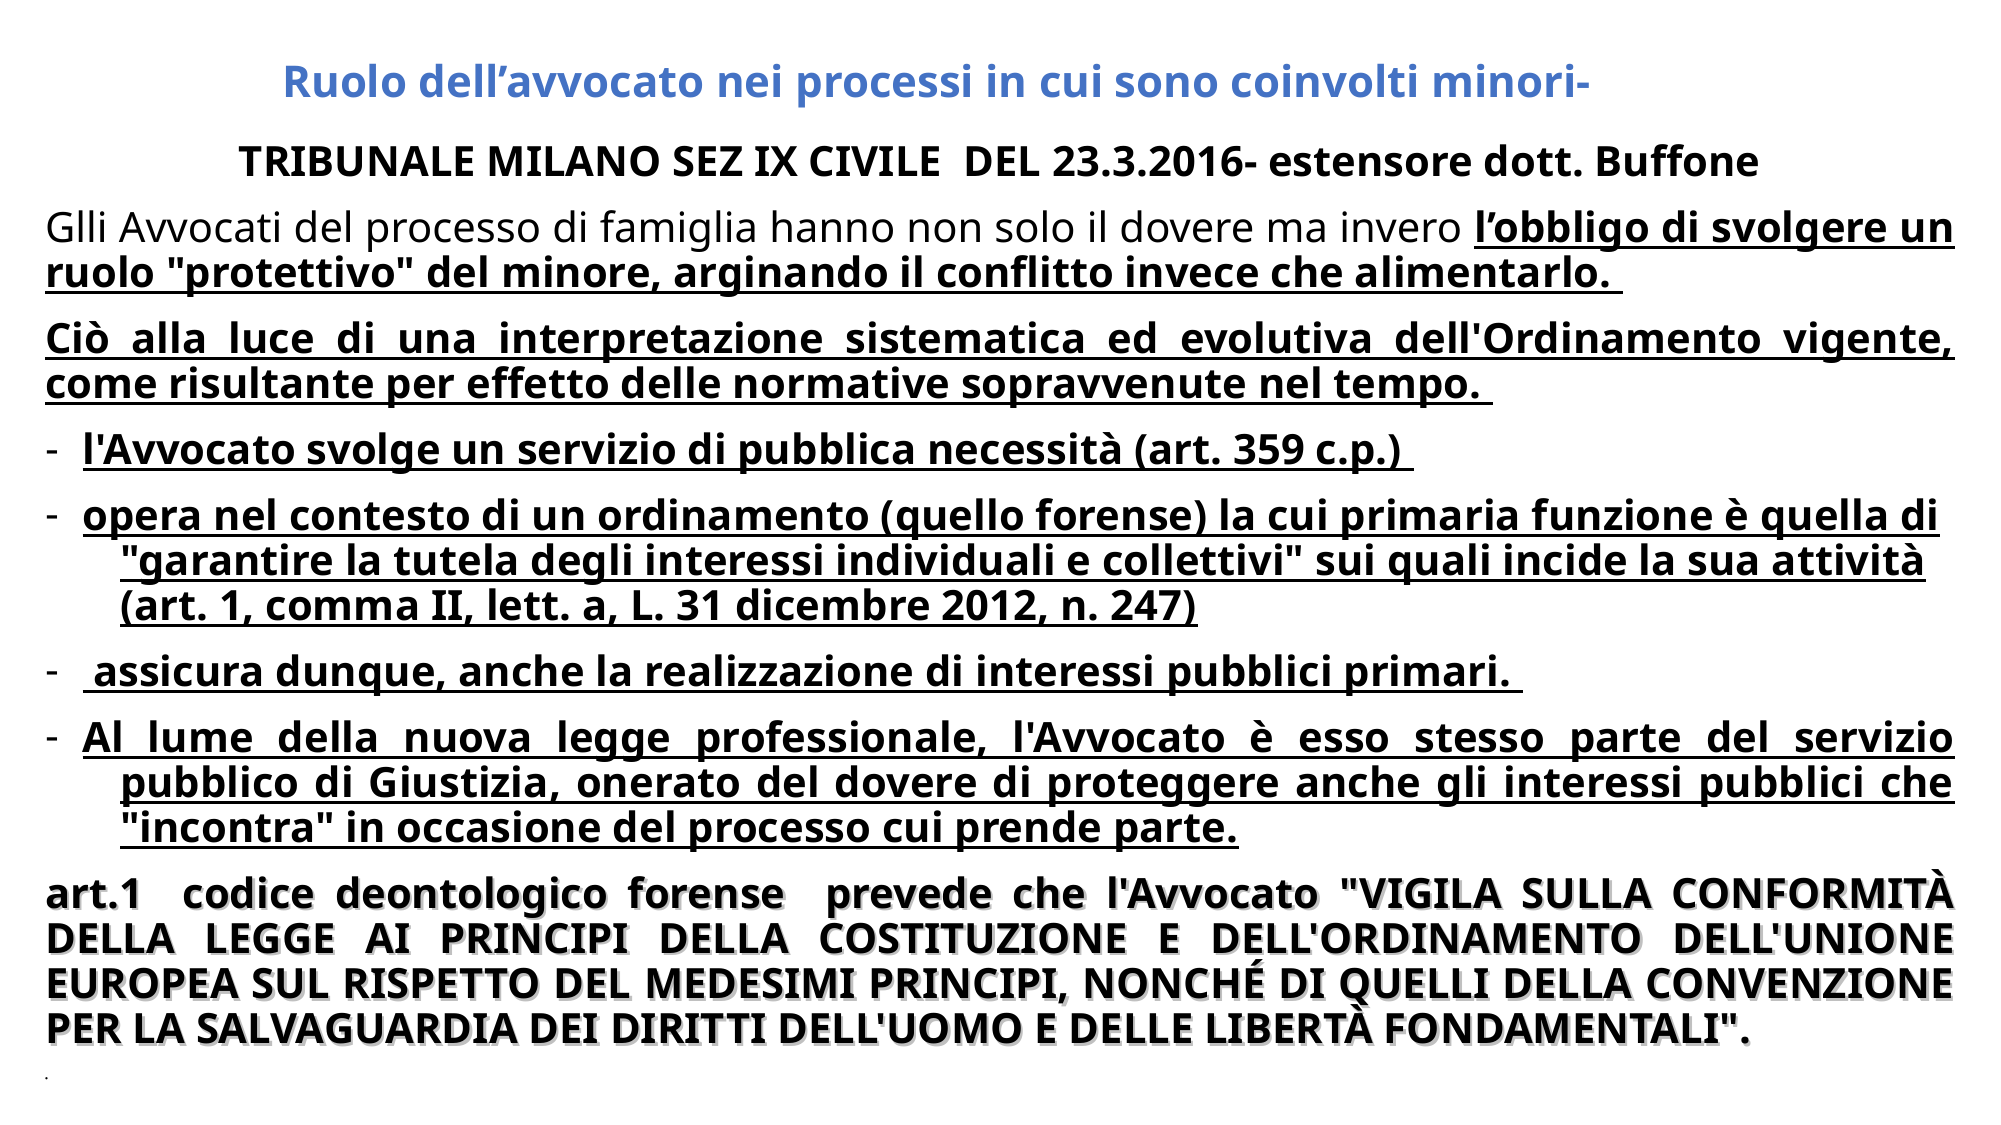

# Ruolo dell’avvocato nei processi in cui sono coinvolti minori-
TRIBUNALE MILANO SEZ IX CIVILE DEL 23.3.2016- estensore dott. Buffone
Glli Avvocati del processo di famiglia hanno non solo il dovere ma invero l’obbligo di svolgere un ruolo "protettivo" del minore, arginando il conflitto invece che alimentarlo.
Ciò alla luce di una interpretazione sistematica ed evolutiva dell'Ordinamento vigente, come risultante per effetto delle normative sopravvenute nel tempo.
l'Avvocato svolge un servizio di pubblica necessità (art. 359 c.p.)
opera nel contesto di un ordinamento (quello forense) la cui primaria funzione è quella di "garantire la tutela degli interessi individuali e collettivi" sui quali incide la sua attività (art. 1, comma II, lett. a, L. 31 dicembre 2012, n. 247)
 assicura dunque, anche la realizzazione di interessi pubblici primari.
Al lume della nuova legge professionale, l'Avvocato è esso stesso parte del servizio pubblico di Giustizia, onerato del dovere di proteggere anche gli interessi pubblici che "incontra" in occasione del processo cui prende parte.
art.1 codice deontologico forense prevede che l'Avvocato "VIGILA SULLA CONFORMITÀ DELLA LEGGE AI PRINCIPI DELLA COSTITUZIONE E DELL'ORDINAMENTO DELL'UNIONE EUROPEA SUL RISPETTO DEL MEDESIMI PRINCIPI, NONCHÉ DI QUELLI DELLA CONVENZIONE PER LA SALVAGUARDIA DEI DIRITTI DELL'UOMO E DELLE LIBERTÀ FONDAMENTALI".